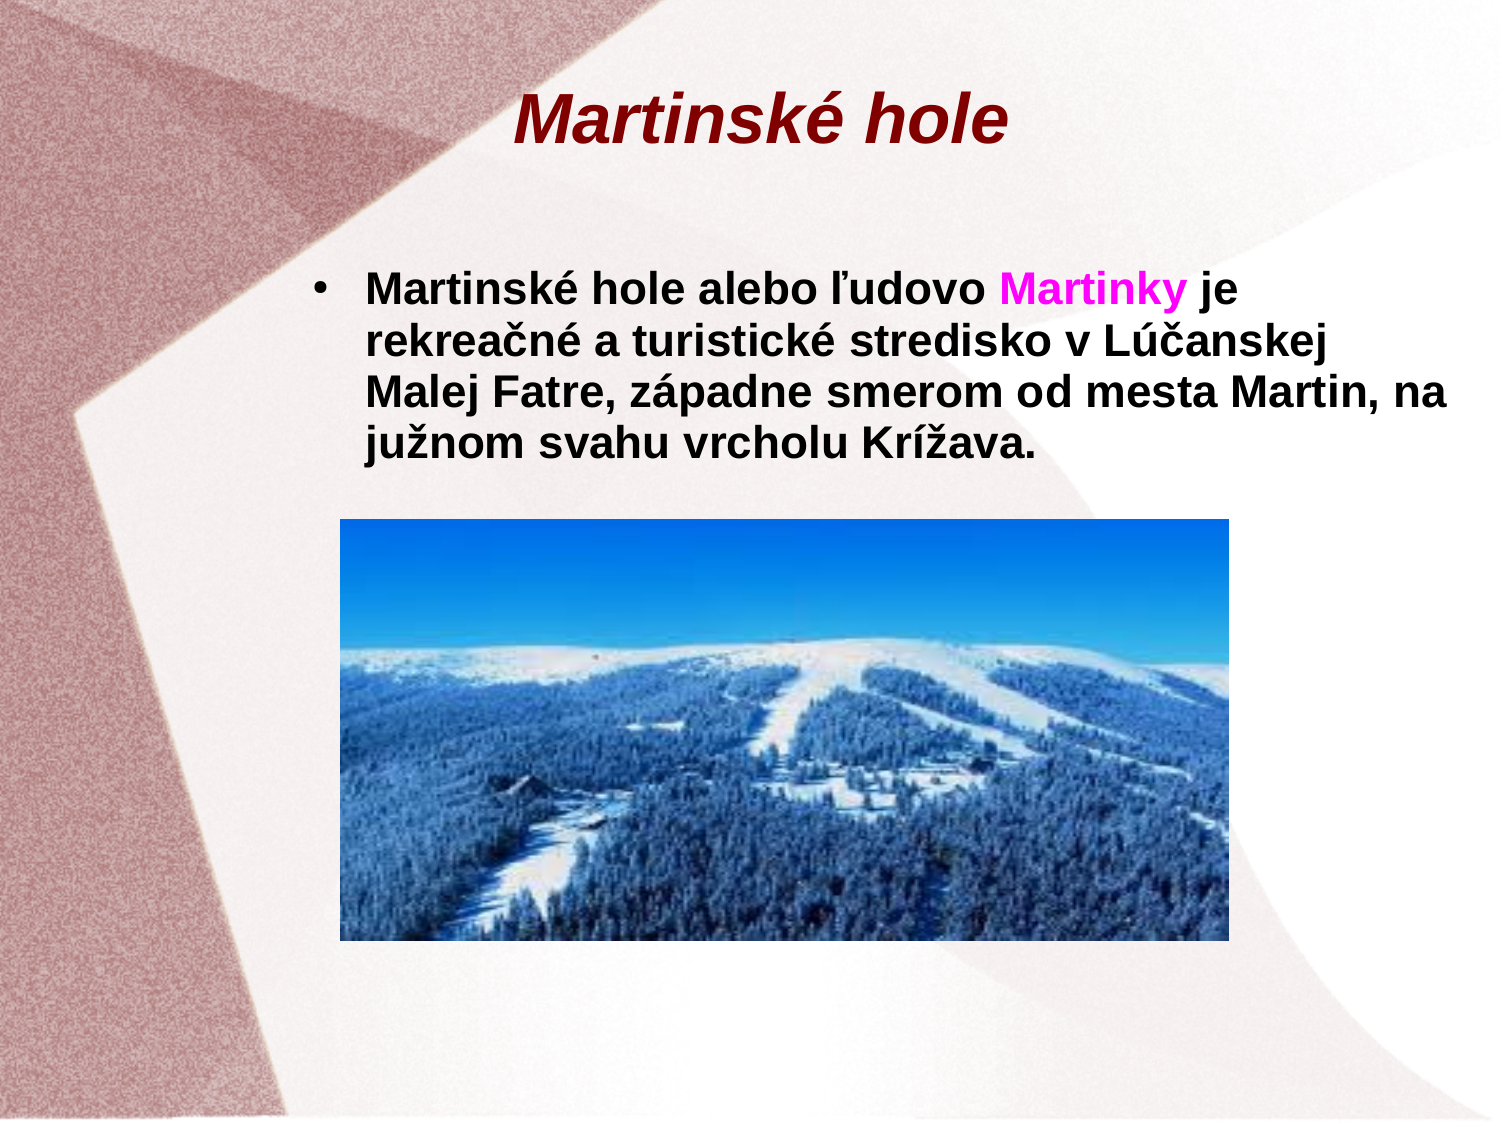

# Martinské hole
Martinské hole alebo ľudovo Martinky je rekreačné a turistické stredisko v Lúčanskej Malej Fatre, západne smerom od mesta Martin, na južnom svahu vrcholu Krížava.